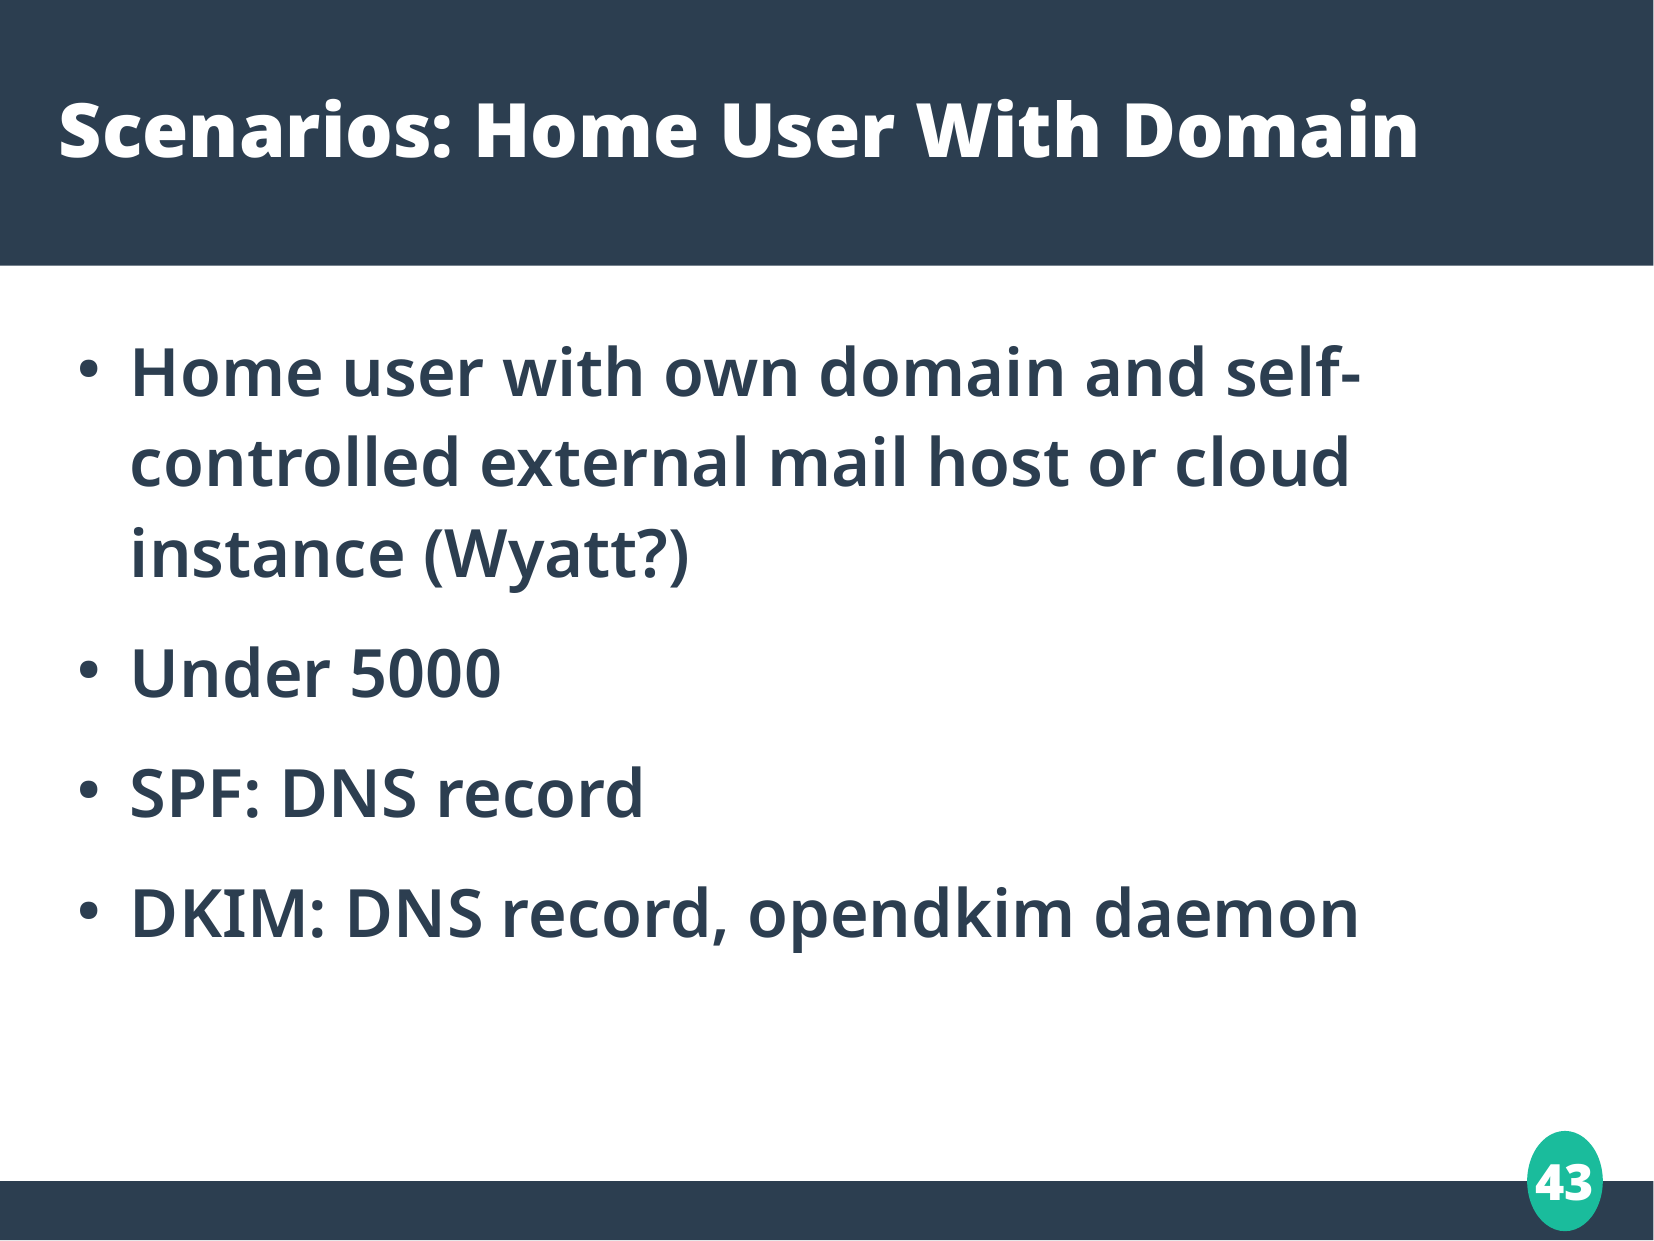

# Scenarios: Home User With Domain
Home user with own domain and self-controlled external mail host or cloud instance (Wyatt?)
Under 5000
SPF: DNS record
DKIM: DNS record, opendkim daemon